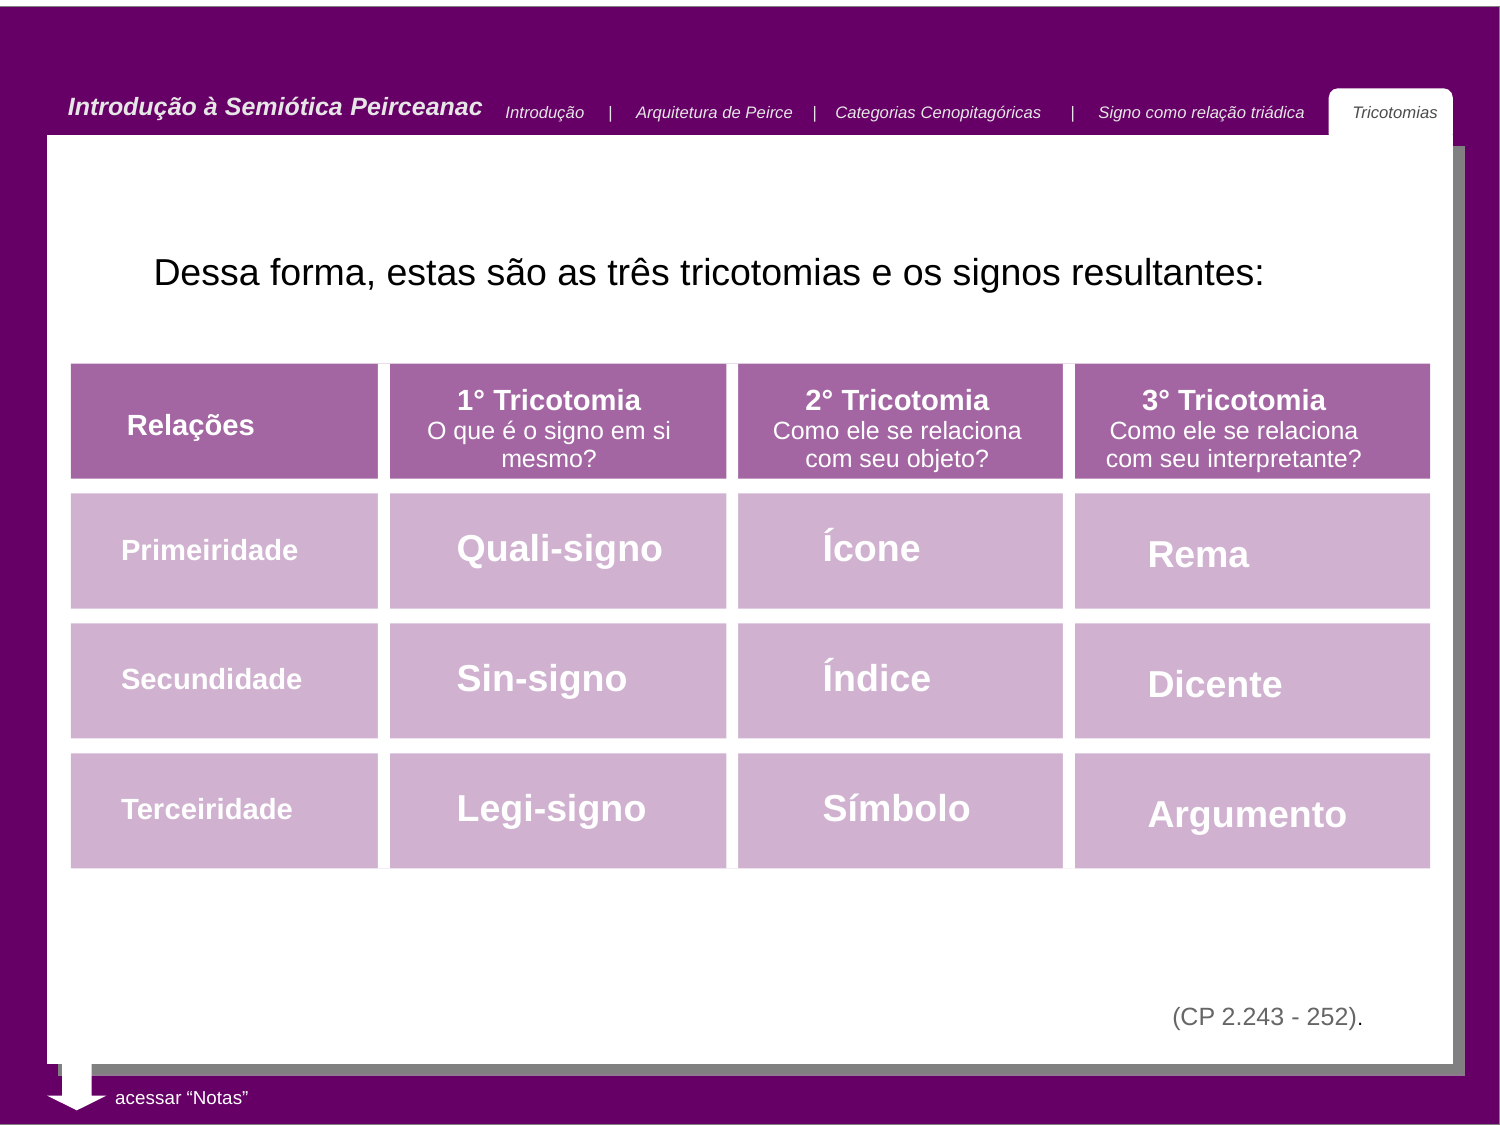

# Dessa forma, estas são as três tricotomias e os signos resultantes:
1° Tricotomia
O que é o signo em si mesmo?
2° Tricotomia
Como ele se relaciona
com seu objeto?
3° Tricotomia
Como ele se relaciona
com seu interpretante?
Relações
Ícone
Quali-signo
Rema
Primeiridade
Índice
Sin-signo
Dicente
Secundidade
Símbolo
Legi-signo
Argumento
Terceiridade
(CP 2.243 - 252).
acessar “Notas”